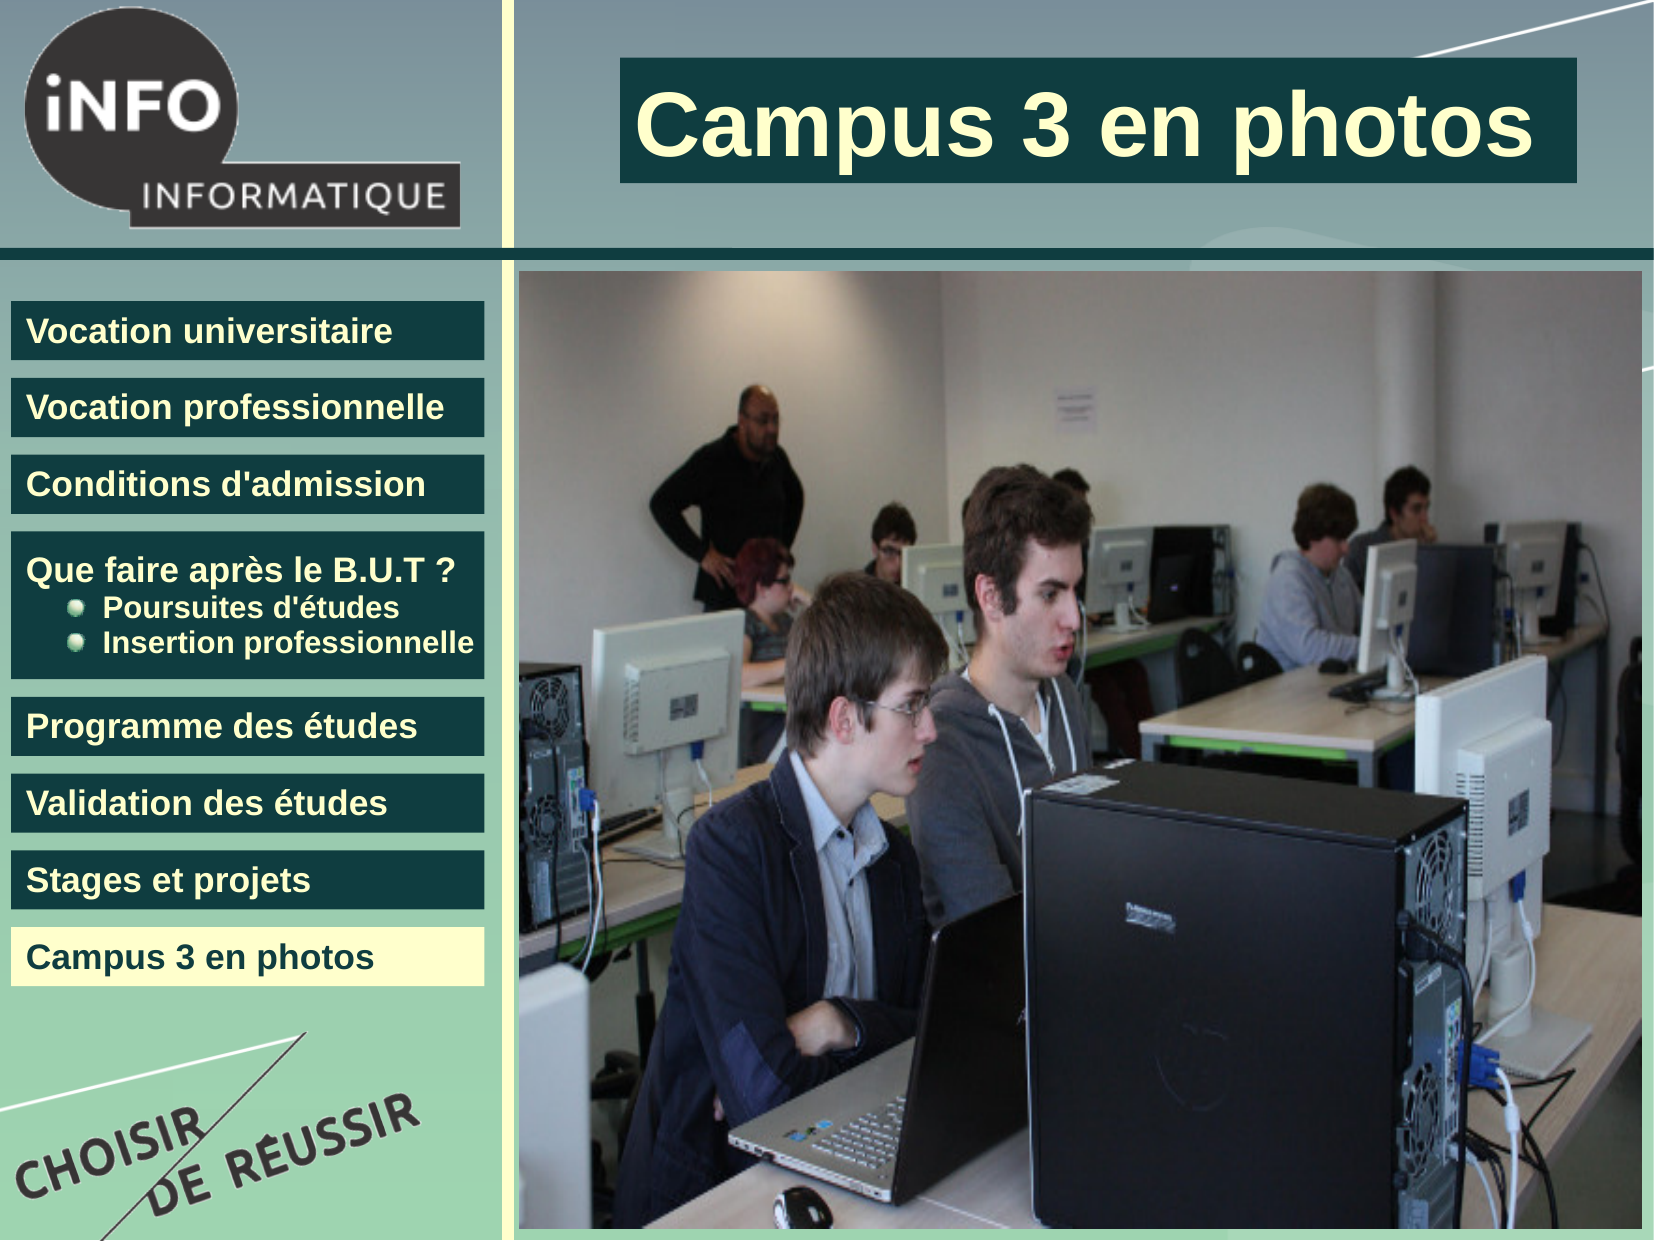

Campus 3 en photos
Vocation universitaire
Vocation professionnelle
Conditions d'admission
Que faire après le B.U.T ?
Poursuites d'études
Insertion professionnelle
Programme des études
Validation des études
Stages et projets
Campus 3 en photos
DUT Informatique, IUT Campus3
19